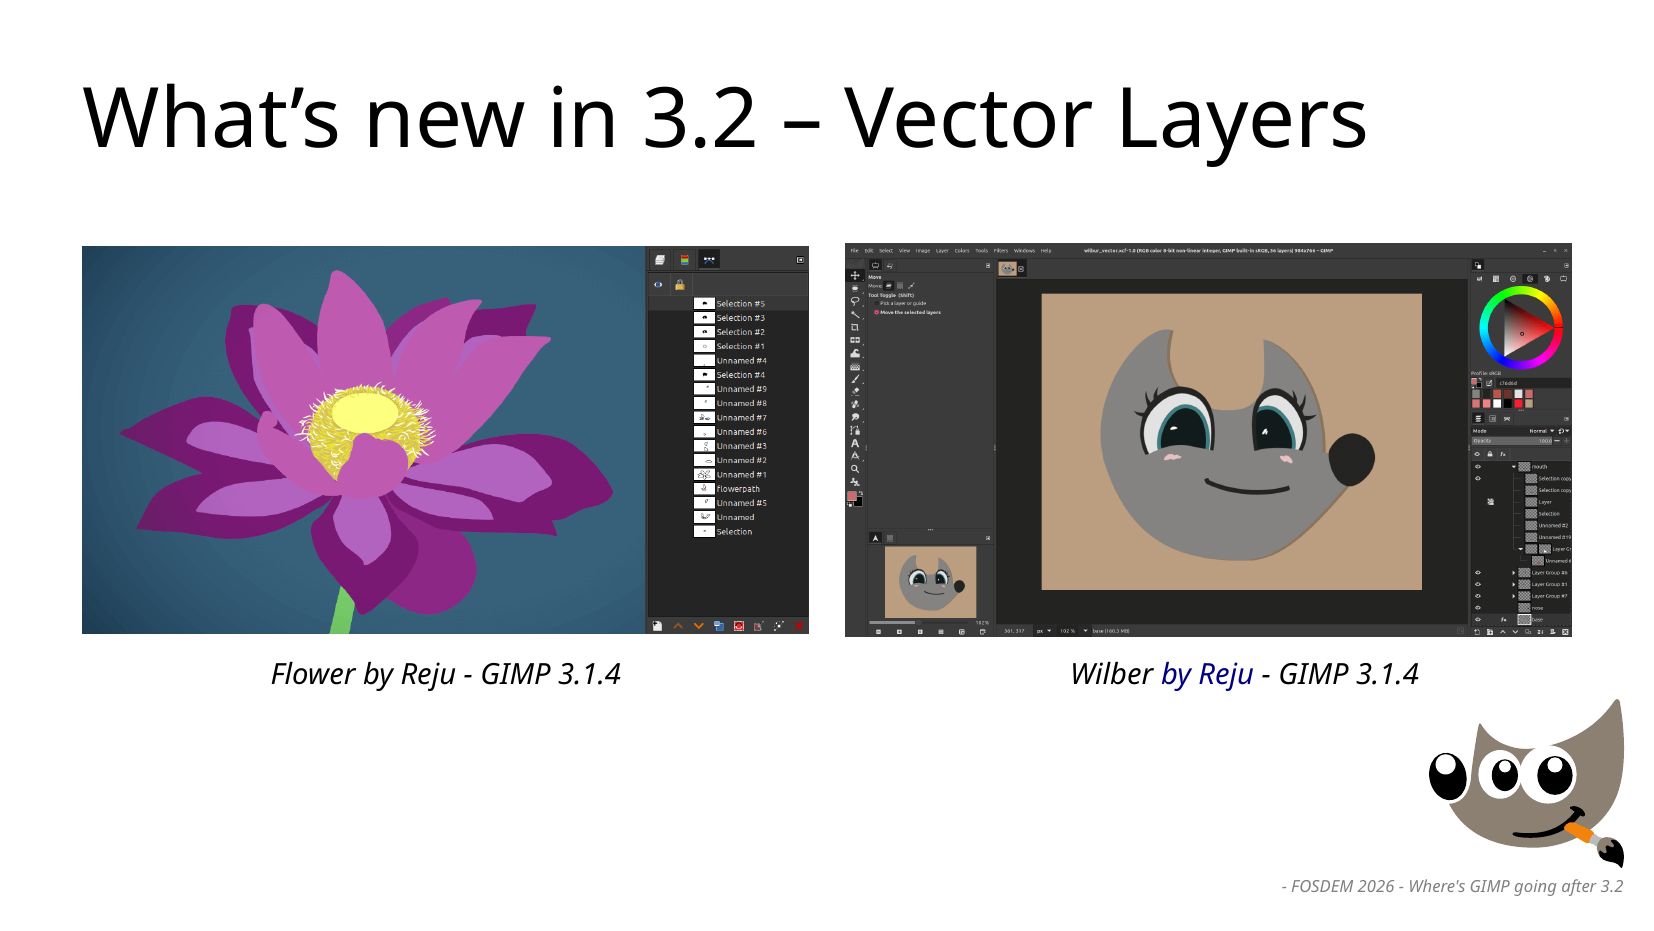

# What’s new in 3.2 – Vector Layers
Flower by Reju - GIMP 3.1.4
	Wilber by Reju - GIMP 3.1.4